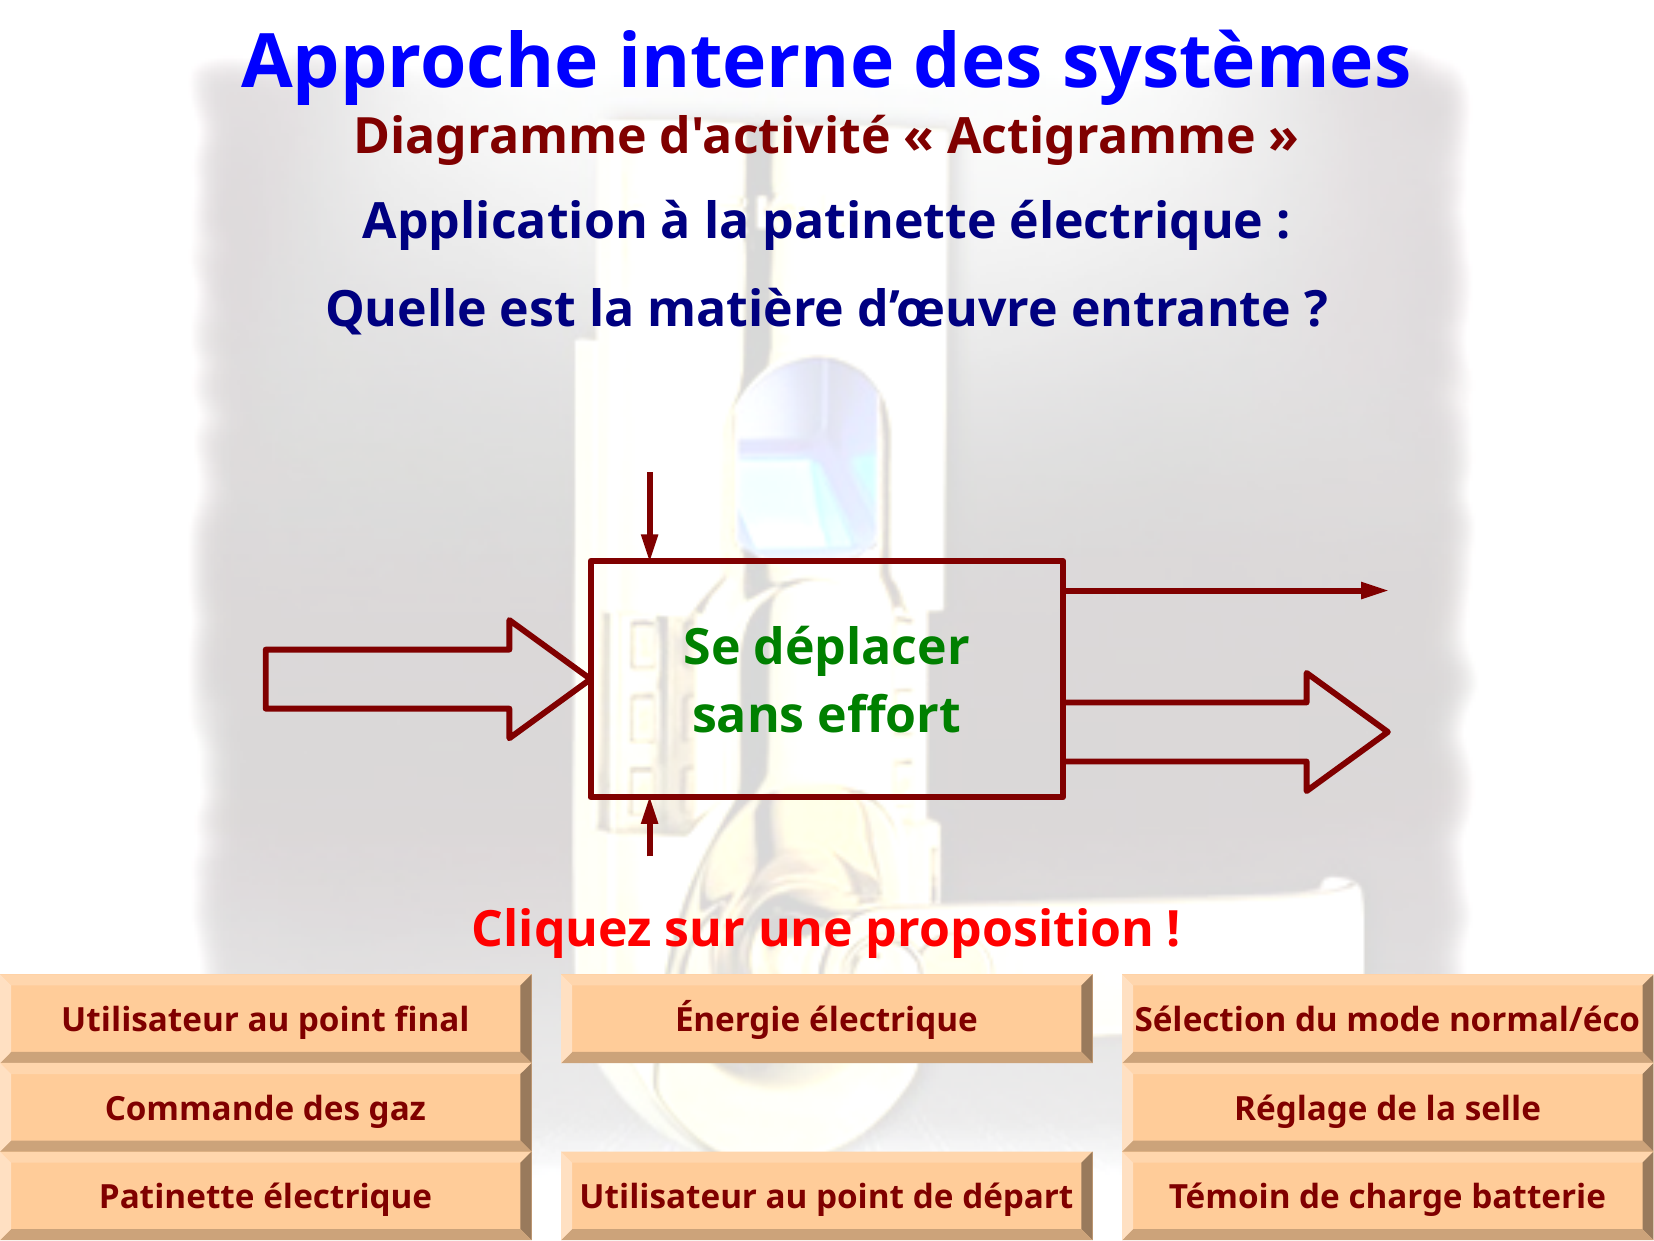

Diagramme d'activité « Actigramme »
Application à la patinette électrique :
Quelle est la matière d’œuvre entrante ?
Se déplacer
sans effort
Cliquez sur une proposition !
Utilisateur au point final
Énergie électrique
Sélection du mode normal/éco
Commande des gaz
Réglage de la selle
Patinette électrique
Utilisateur au point de départ
Témoin de charge batterie